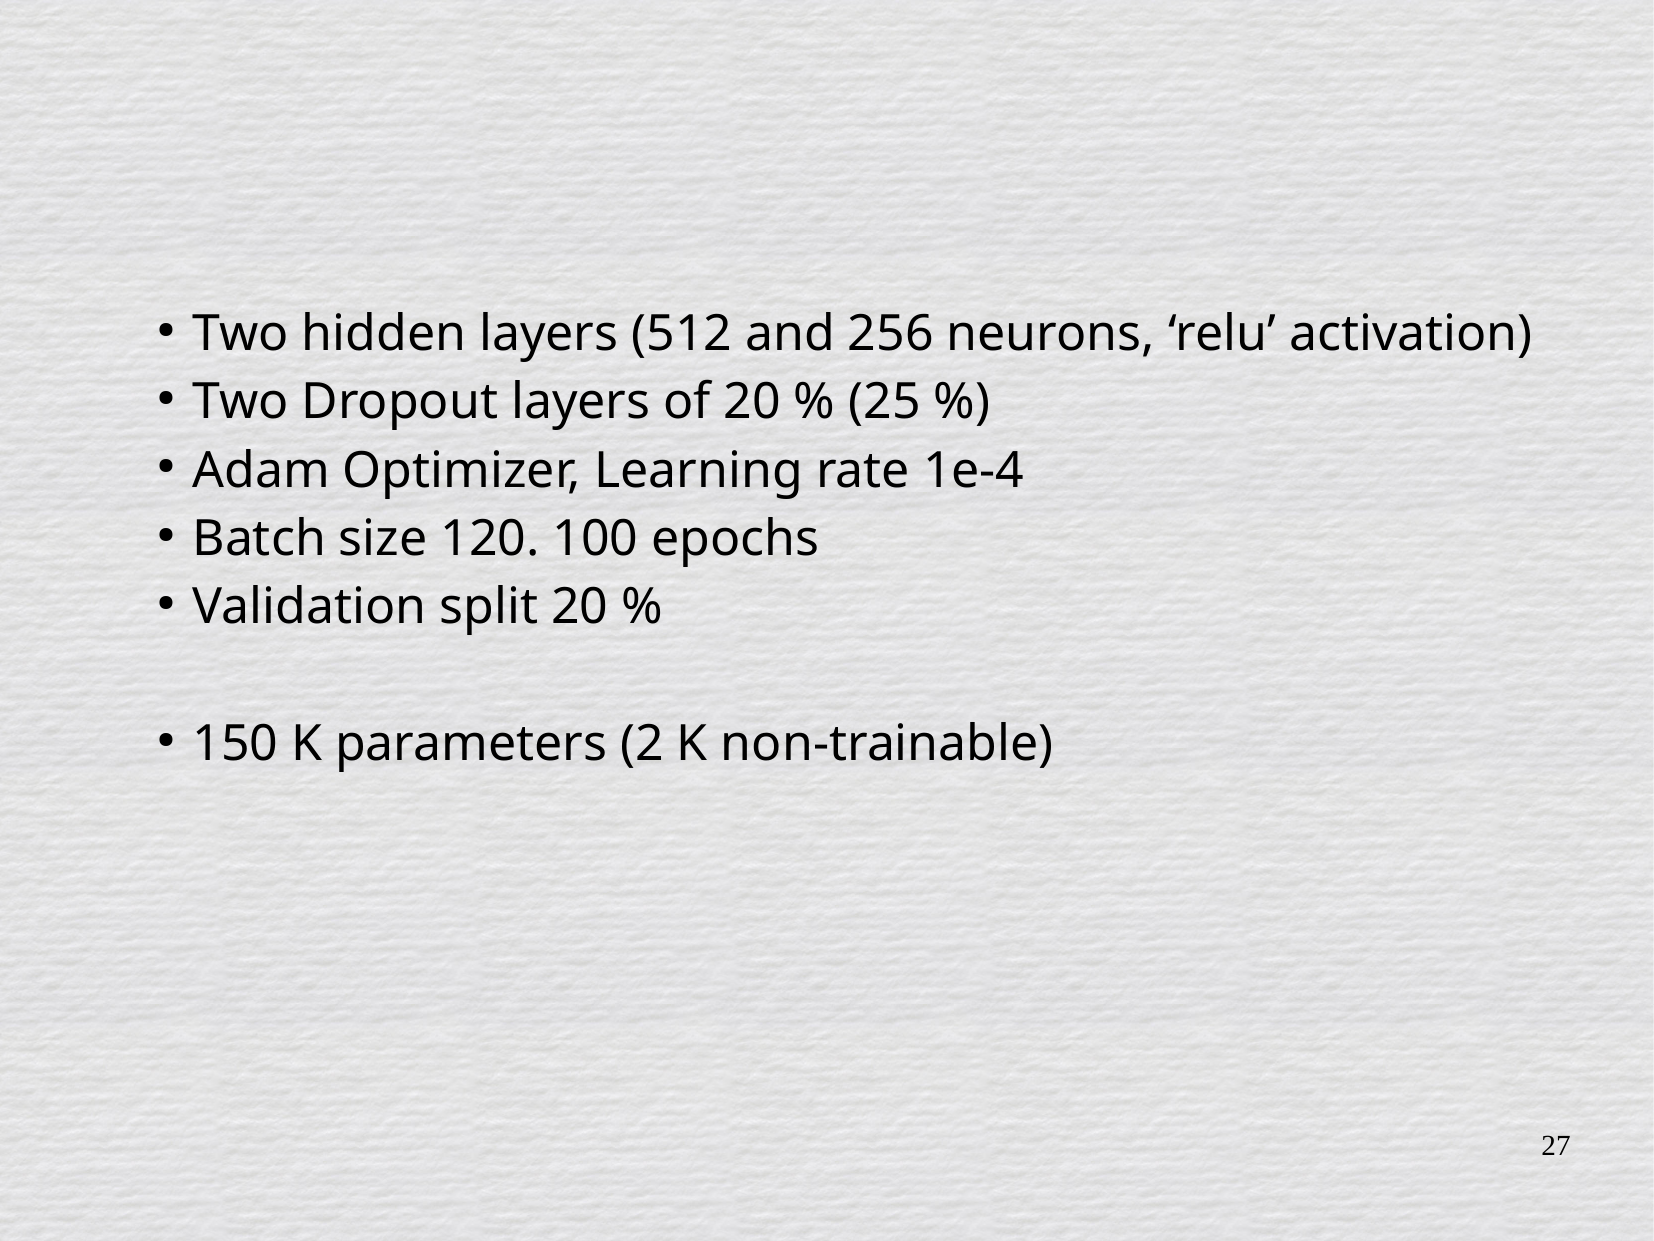

Two hidden layers (512 and 256 neurons, ‘relu’ activation)
Two Dropout layers of 20 % (25 %)
Adam Optimizer, Learning rate 1e-4
Batch size 120. 100 epochs
Validation split 20 %
150 K parameters (2 K non-trainable)
27